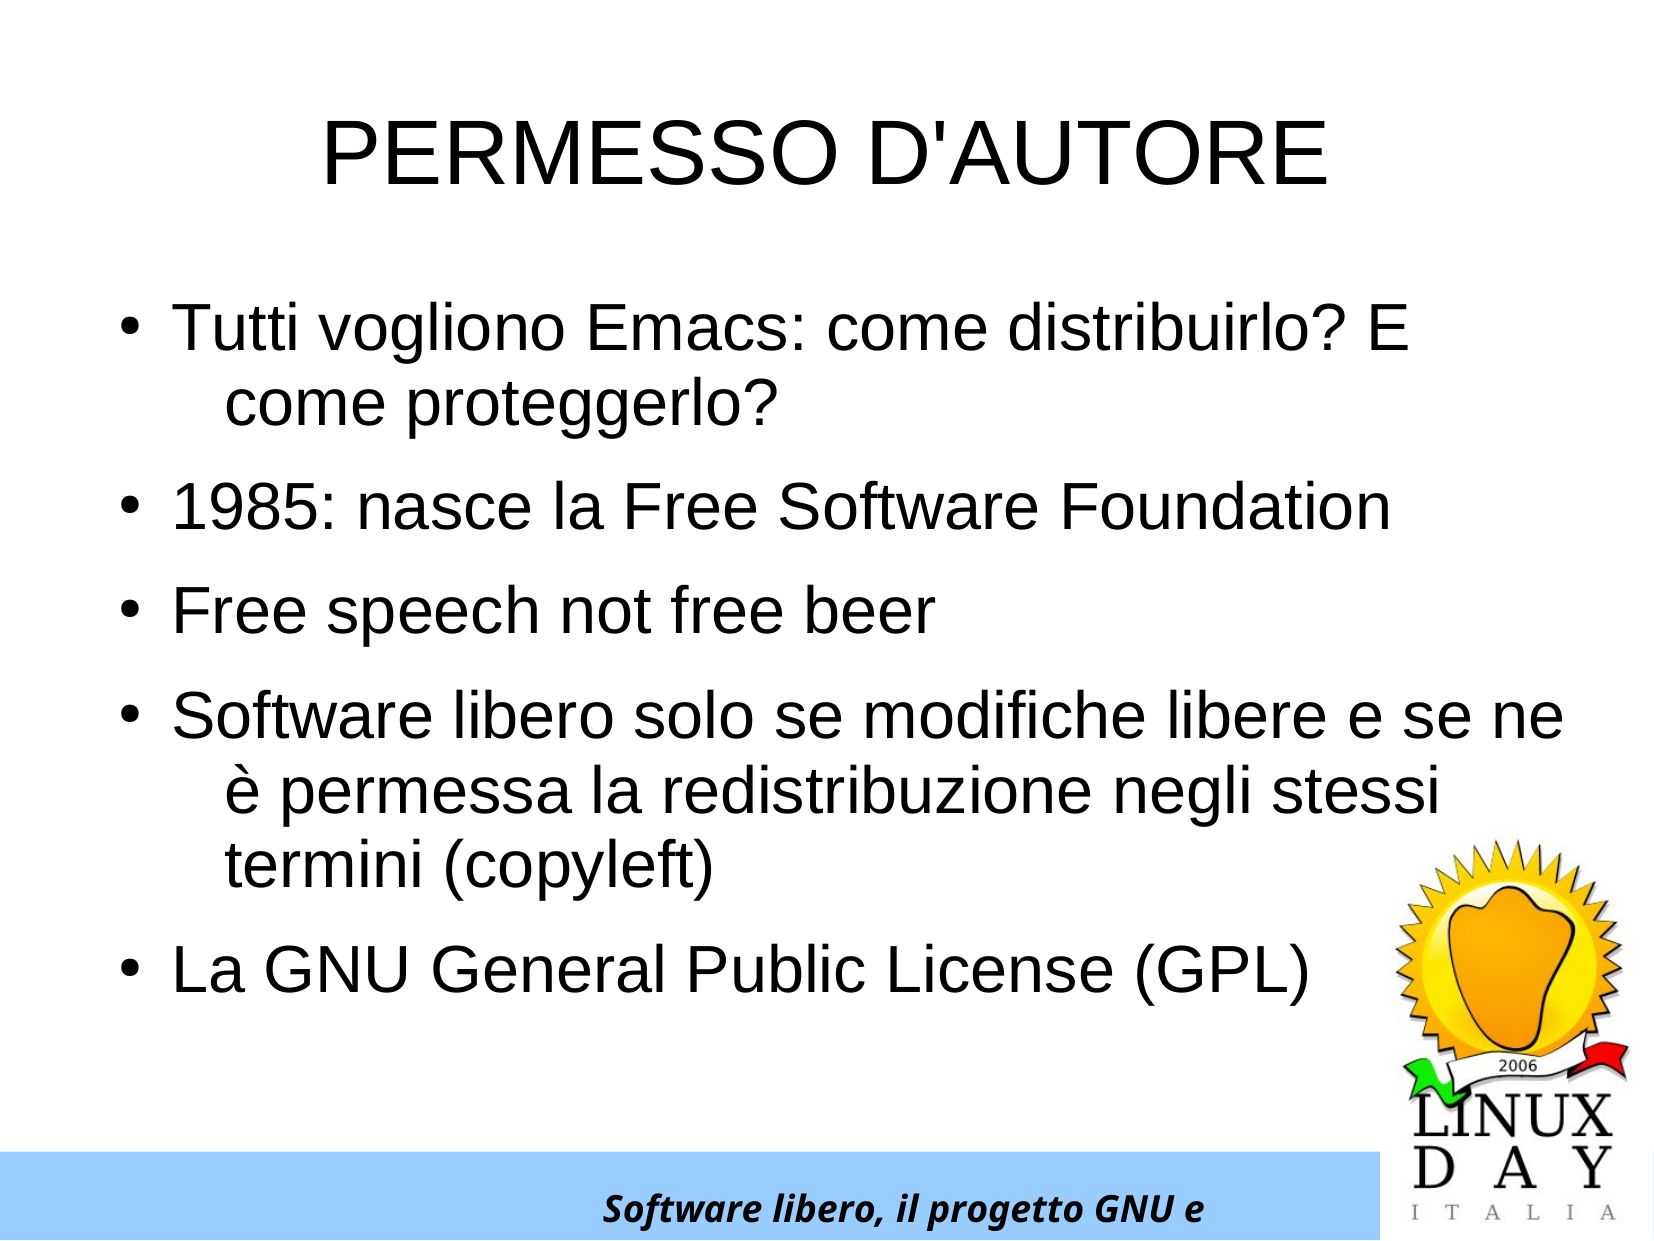

# PERMESSO D'AUTORE
Tutti vogliono Emacs: come distribuirlo? E come proteggerlo?
1985: nasce la Free Software Foundation
Free speech not free beer
Software libero solo se modifiche libere e se ne è permessa la redistribuzione negli stessi termini (copyleft)
La GNU General Public License (GPL)
Software libero, il progetto GNU e Linux